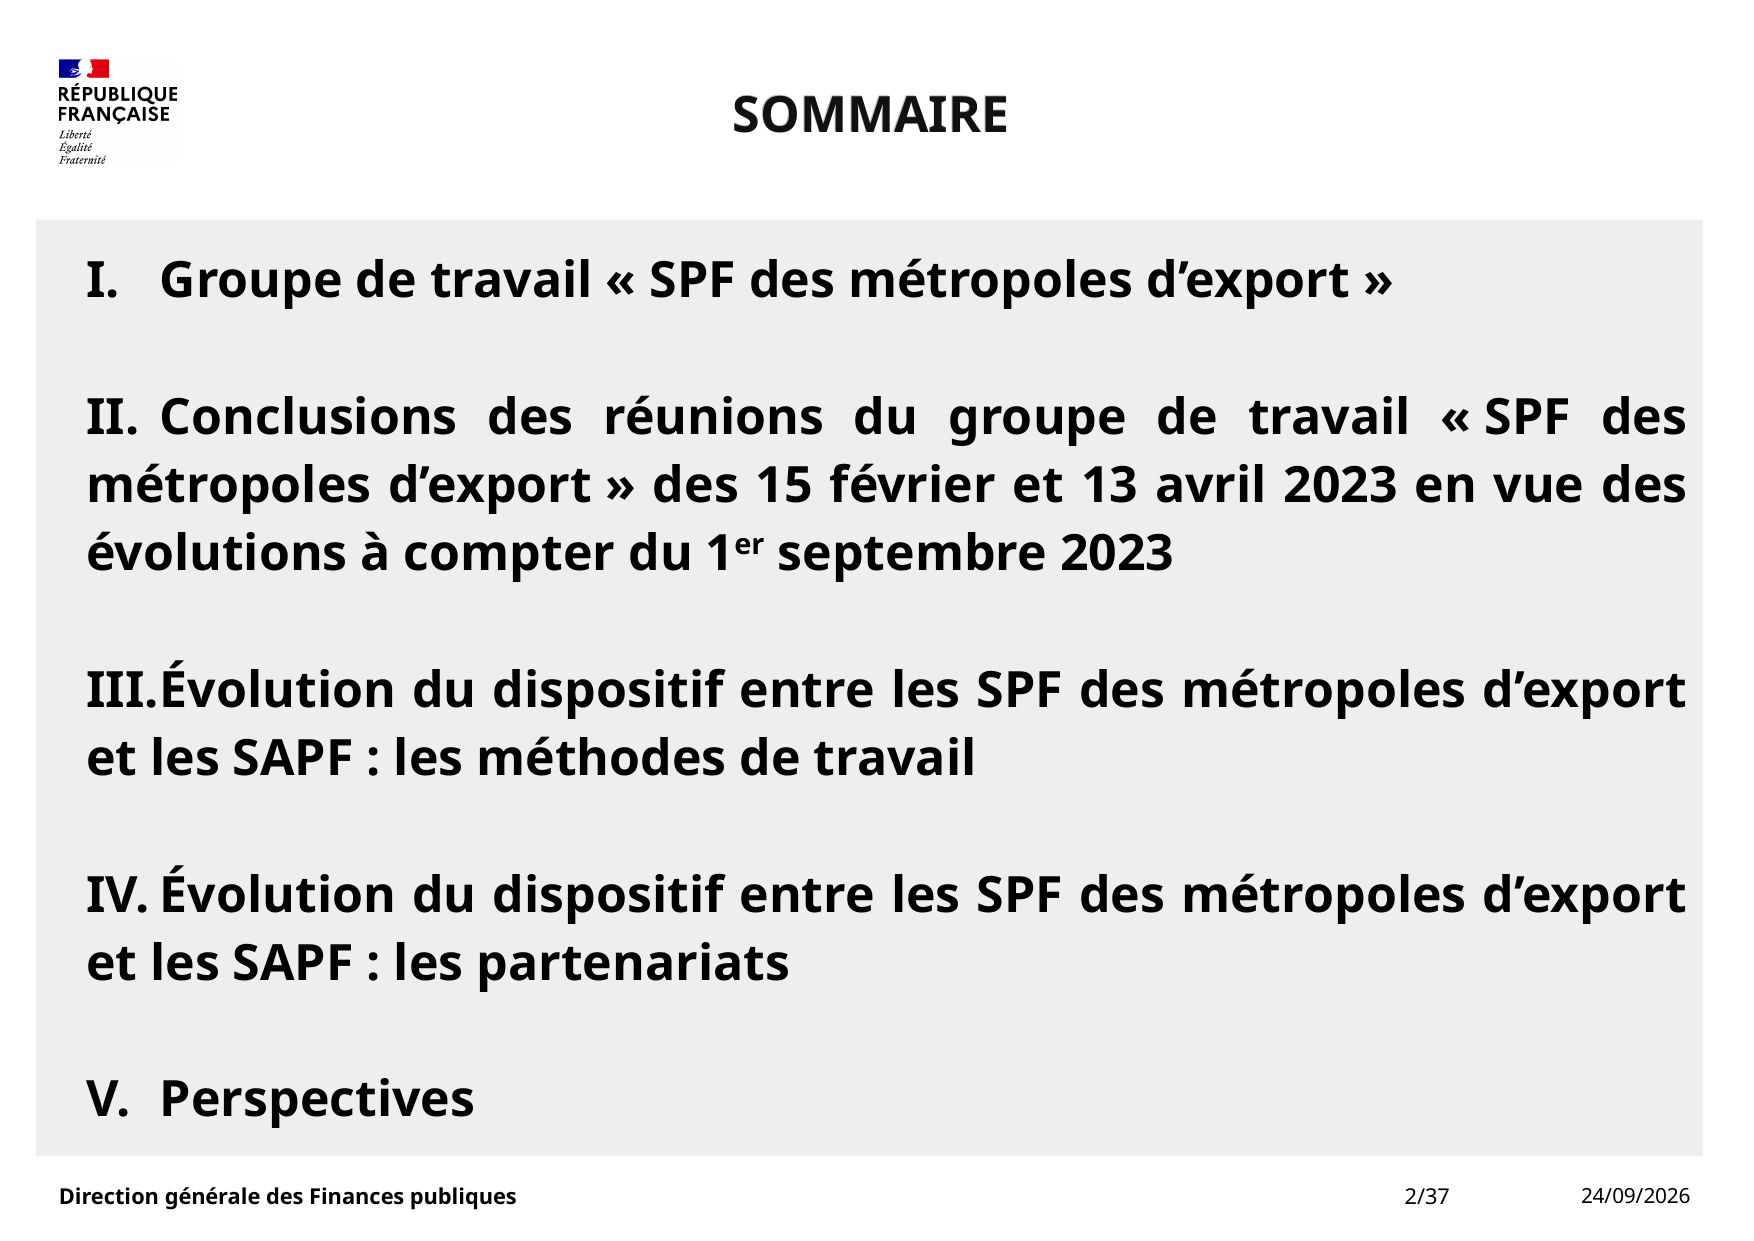

SOMMAIRE
I.	Groupe de travail « SPF des métropoles d’export »
II.	Conclusions des réunions du groupe de travail « SPF des métropoles d’export » des 15 février et 13 avril 2023 en vue des évolutions à compter du 1er septembre 2023
III.	Évolution du dispositif entre les SPF des métropoles d’export et les SAPF : les méthodes de travail
IV.	Évolution du dispositif entre les SPF des métropoles d’export et les SAPF : les partenariats
V.	Perspectives